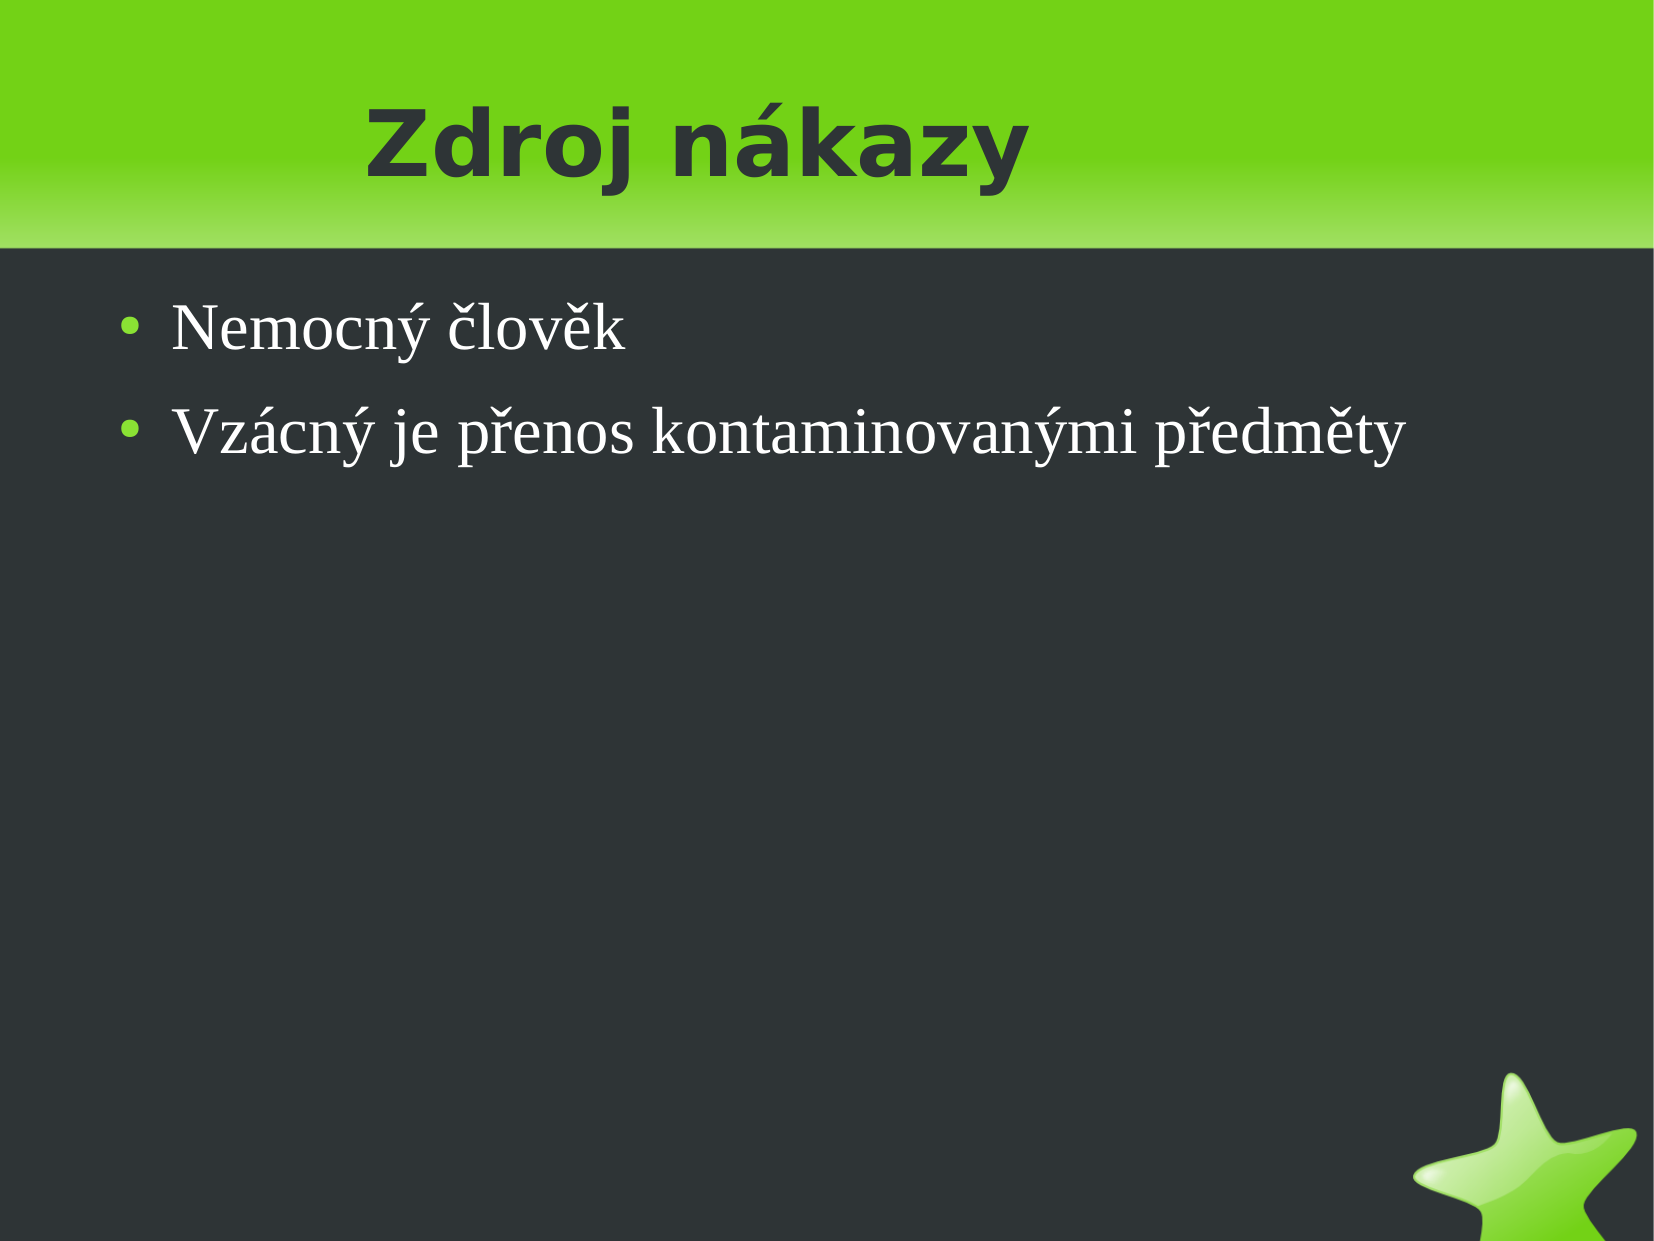

# Zdroj nákazy
Nemocný člověk
Vzácný je přenos kontaminovanými předměty